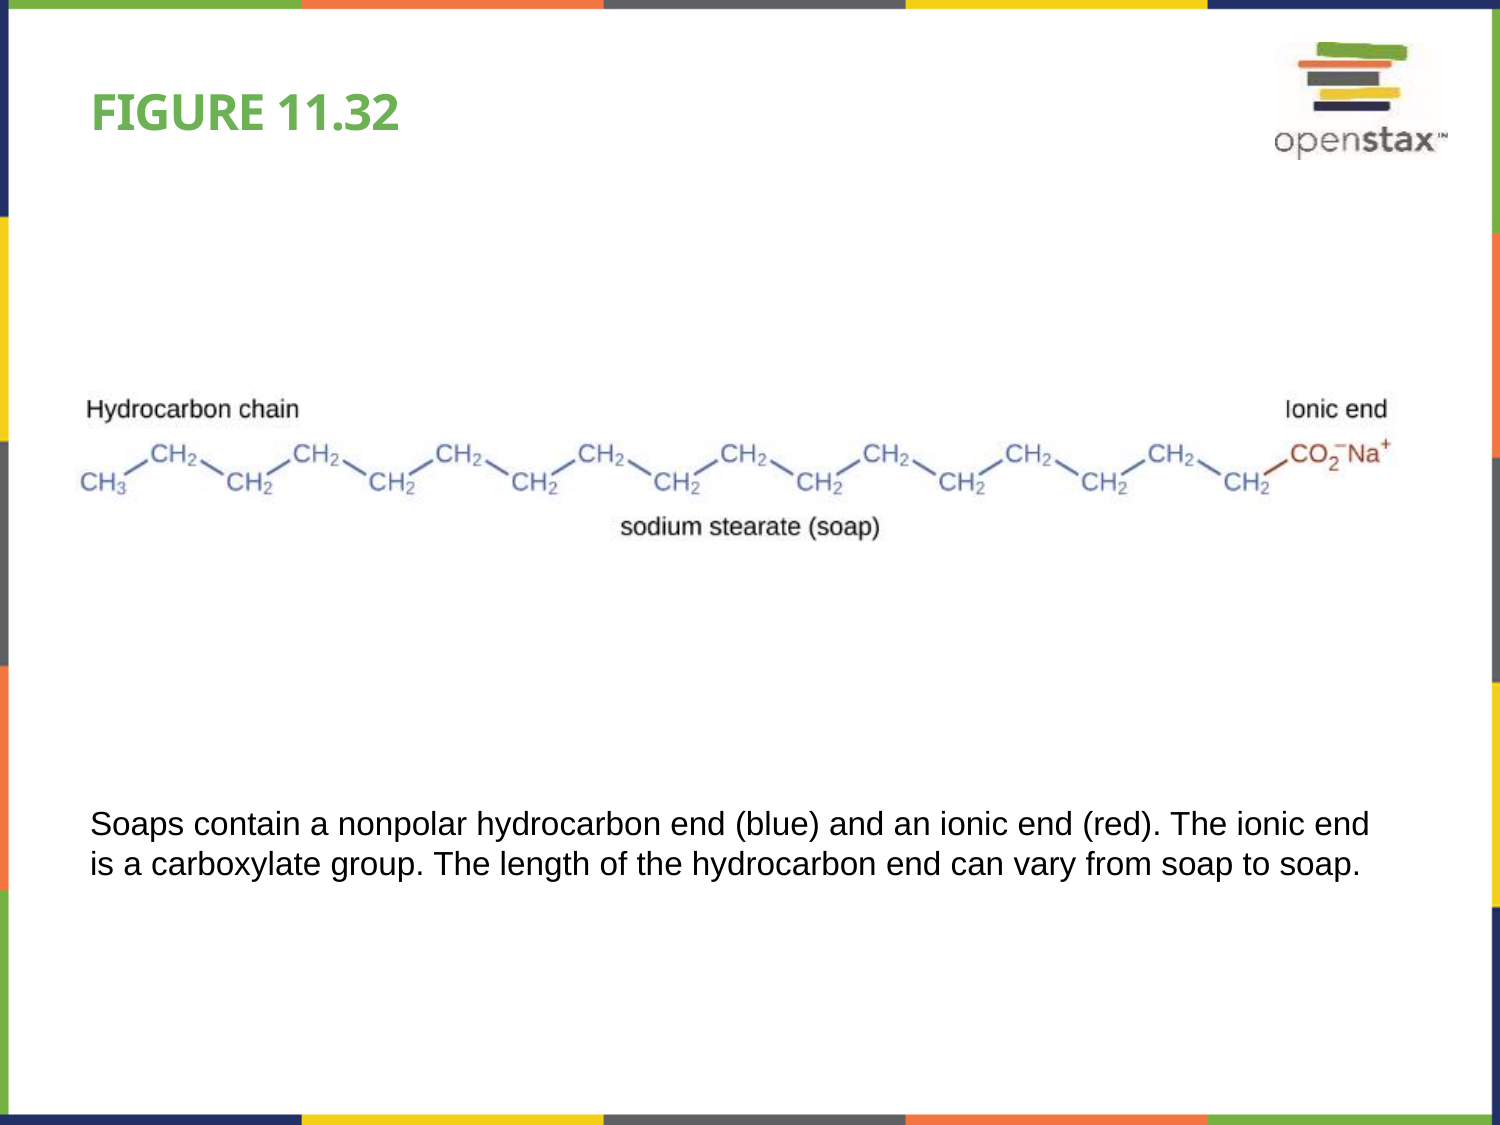

# Figure 11.32
Soaps contain a nonpolar hydrocarbon end (blue) and an ionic end (red). The ionic end is a carboxylate group. The length of the hydrocarbon end can vary from soap to soap.